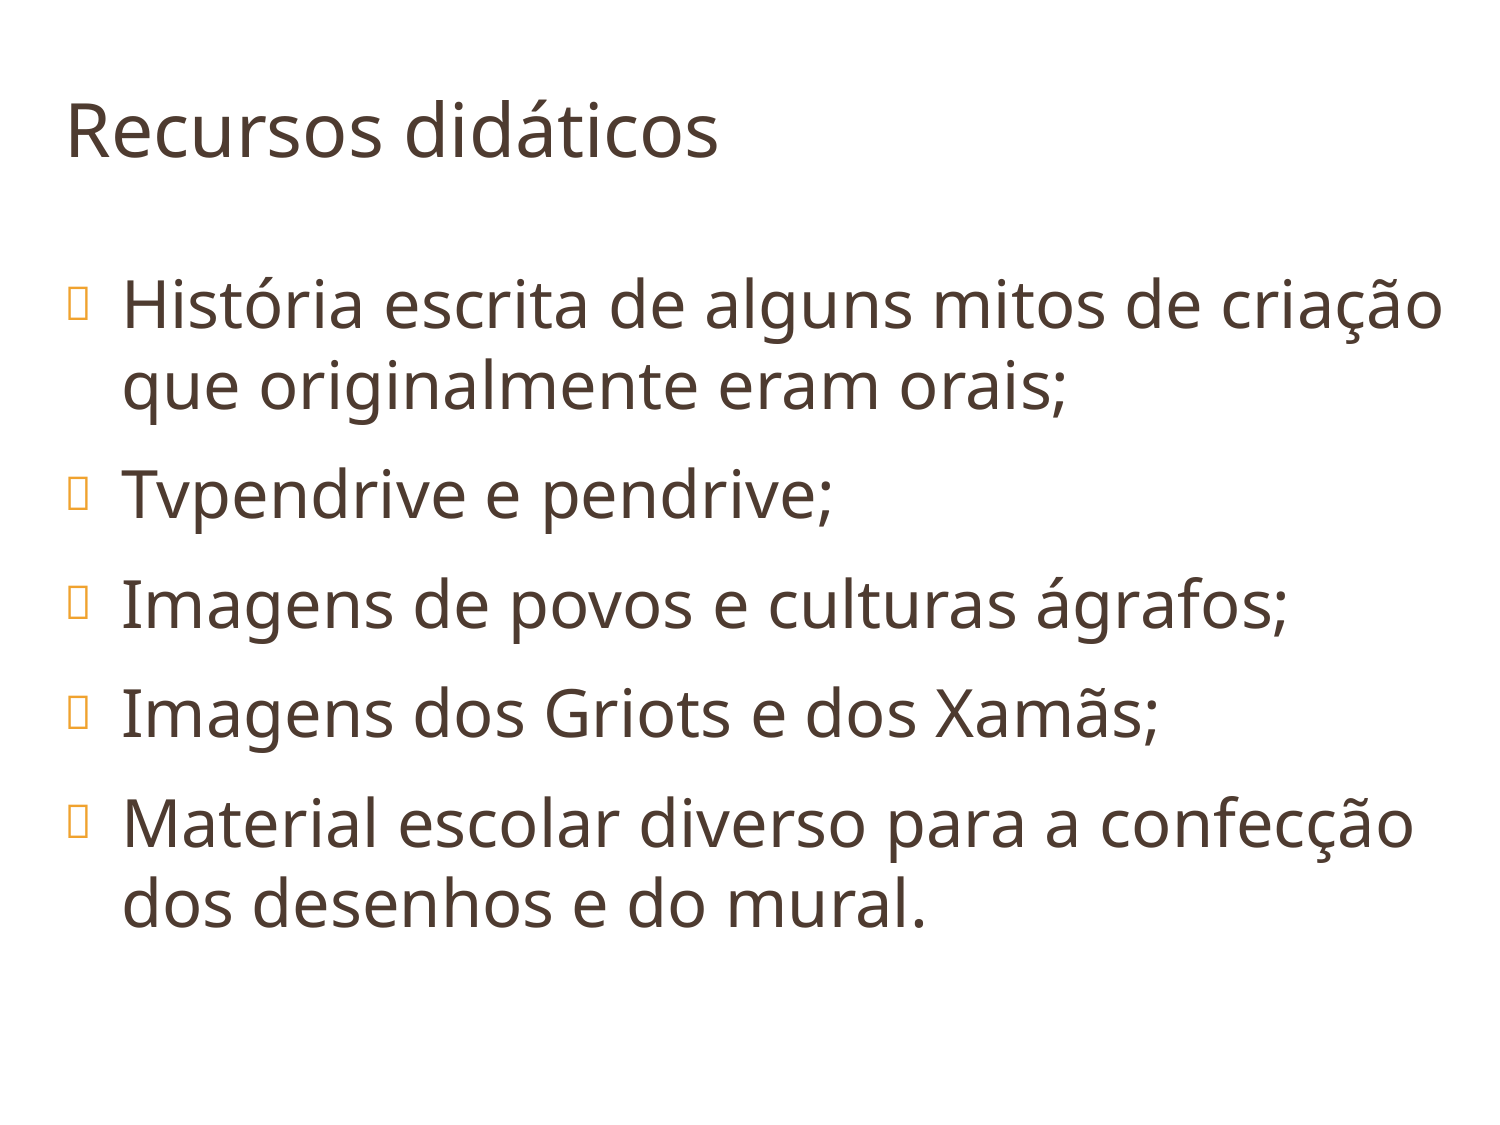

# Recursos didáticos
História escrita de alguns mitos de criação que originalmente eram orais;
Tvpendrive e pendrive;
Imagens de povos e culturas ágrafos;
Imagens dos Griots e dos Xamãs;
Material escolar diverso para a confecção dos desenhos e do mural.